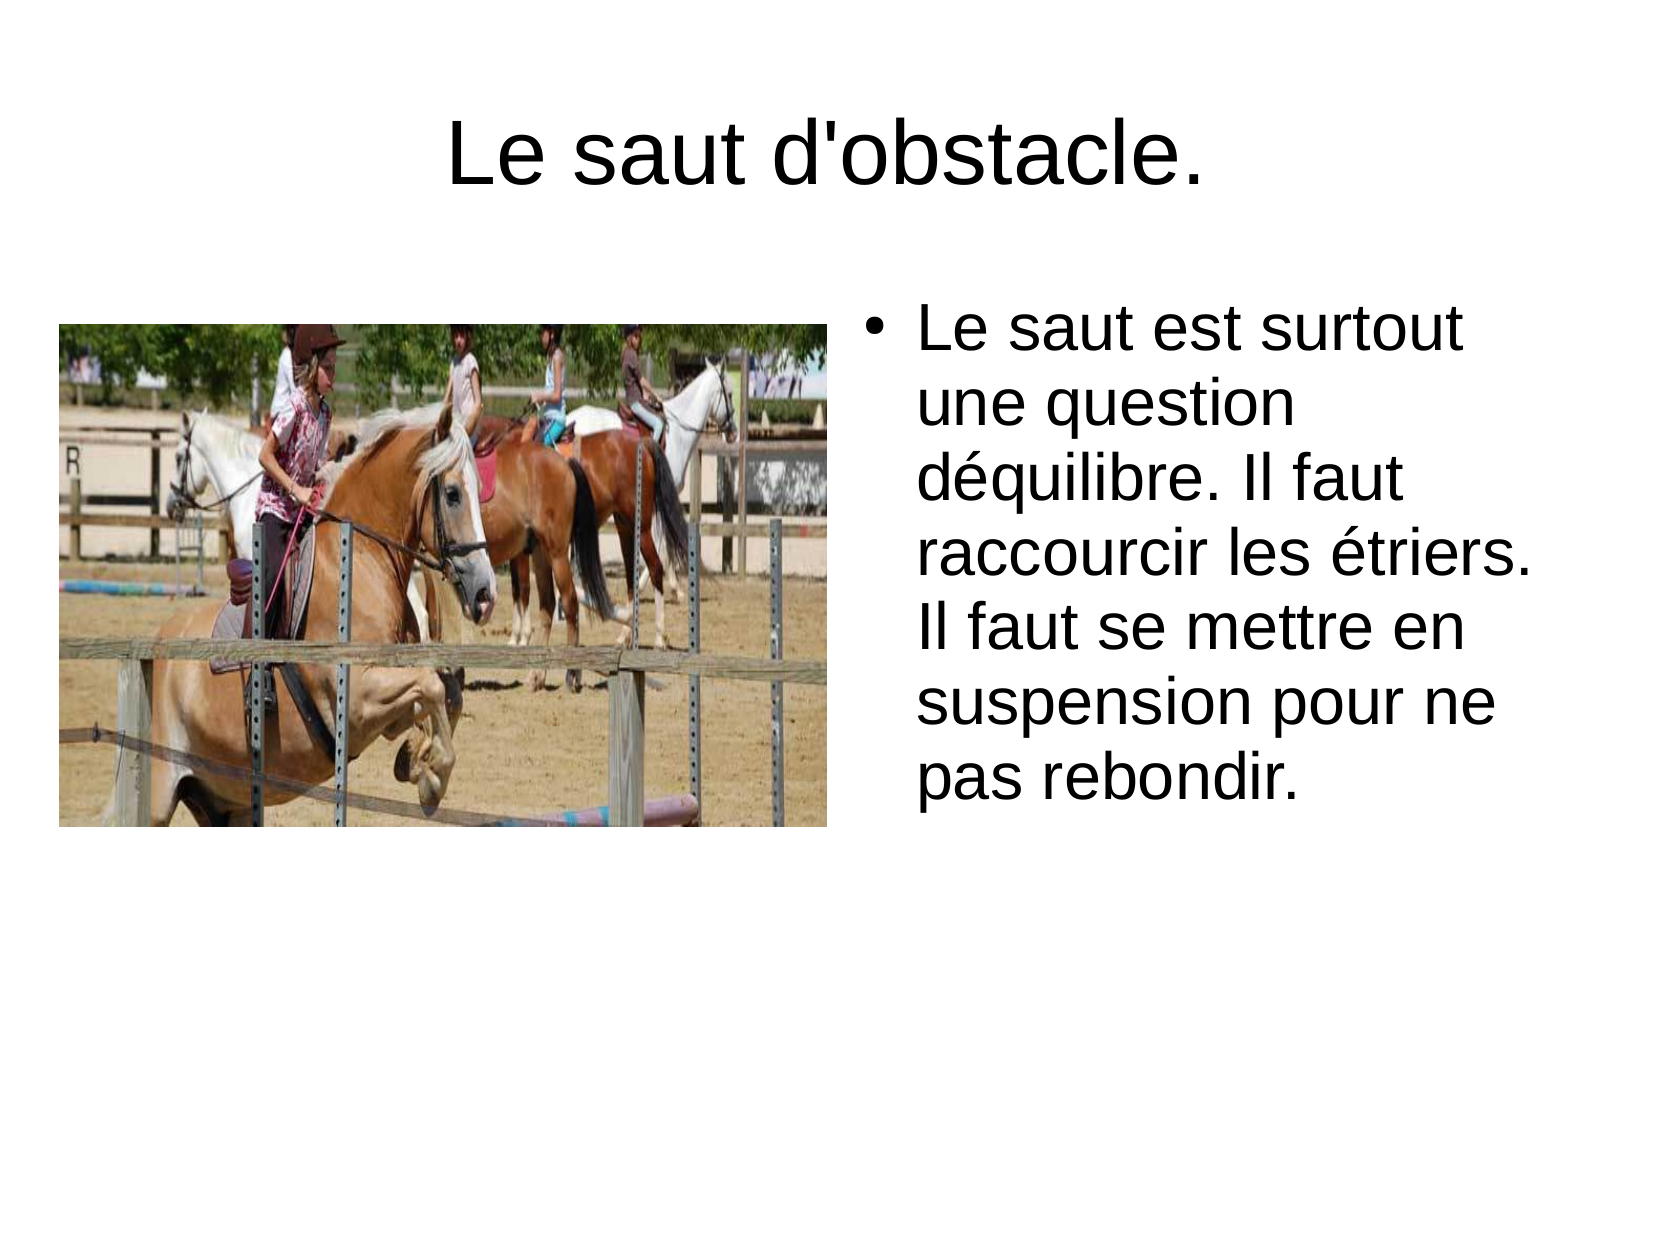

# Le saut d'obstacle.
Le saut est surtout une question déquilibre. Il faut raccourcir les étriers. Il faut se mettre en suspension pour ne pas rebondir.